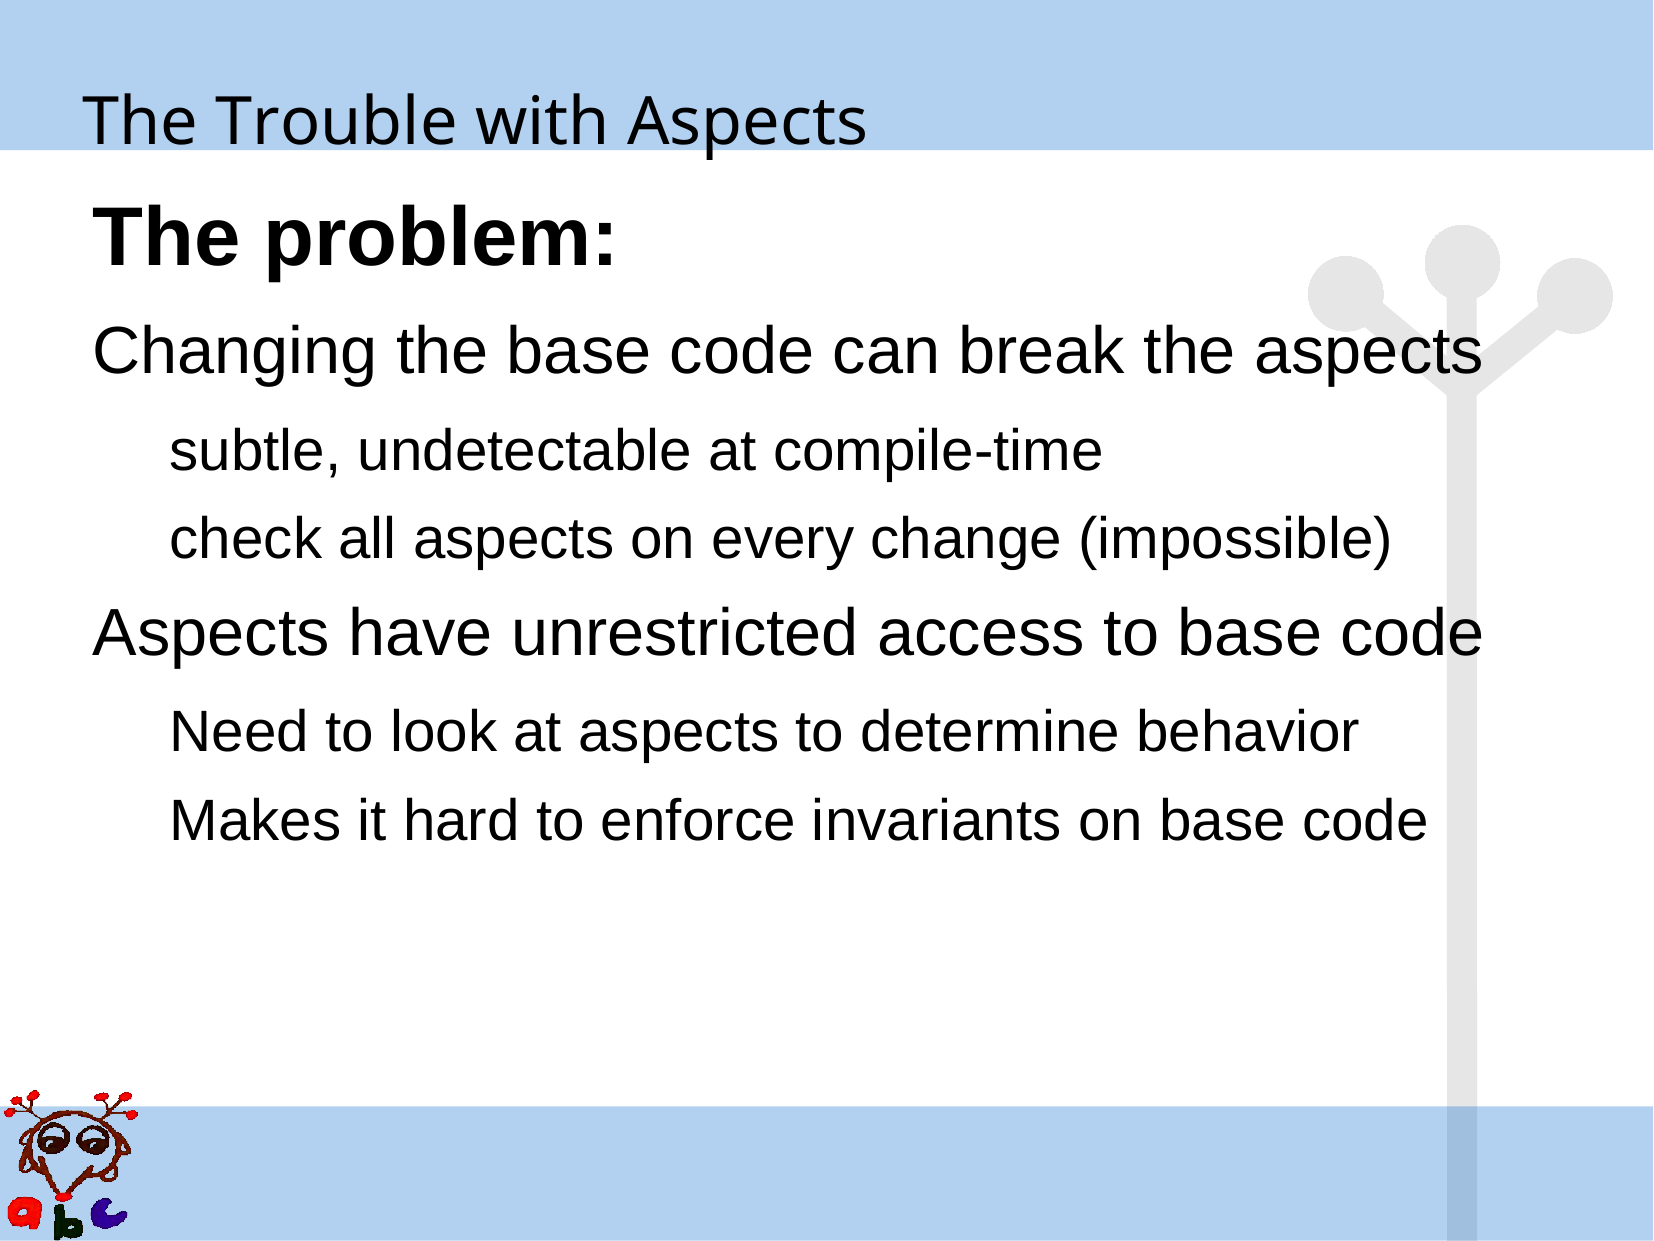

# The Trouble with Aspects
The problem:
Changing the base code can break the aspects
subtle, undetectable at compile-time
check all aspects on every change (impossible)
Aspects have unrestricted access to base code
Need to look at aspects to determine behavior
Makes it hard to enforce invariants on base code